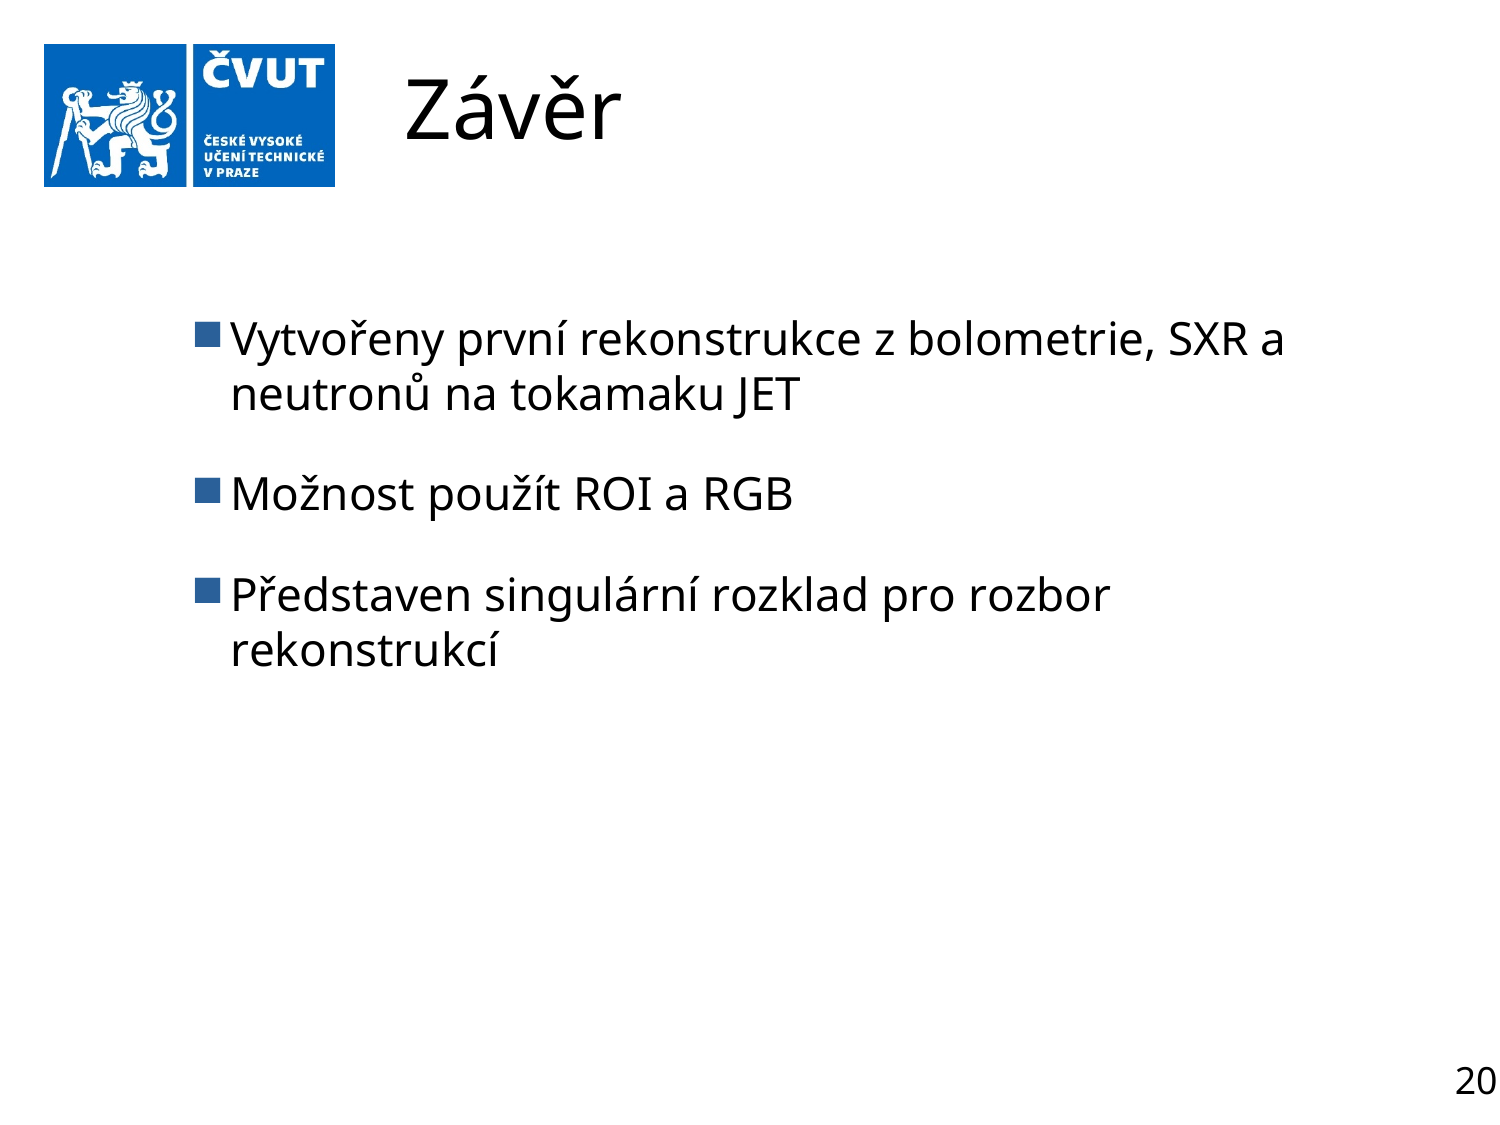

# Závěr
Vytvořeny první rekonstrukce z bolometrie, SXR a neutronů na tokamaku JET
Možnost použít ROI a RGB
Představen singulární rozklad pro rozbor rekonstrukcí